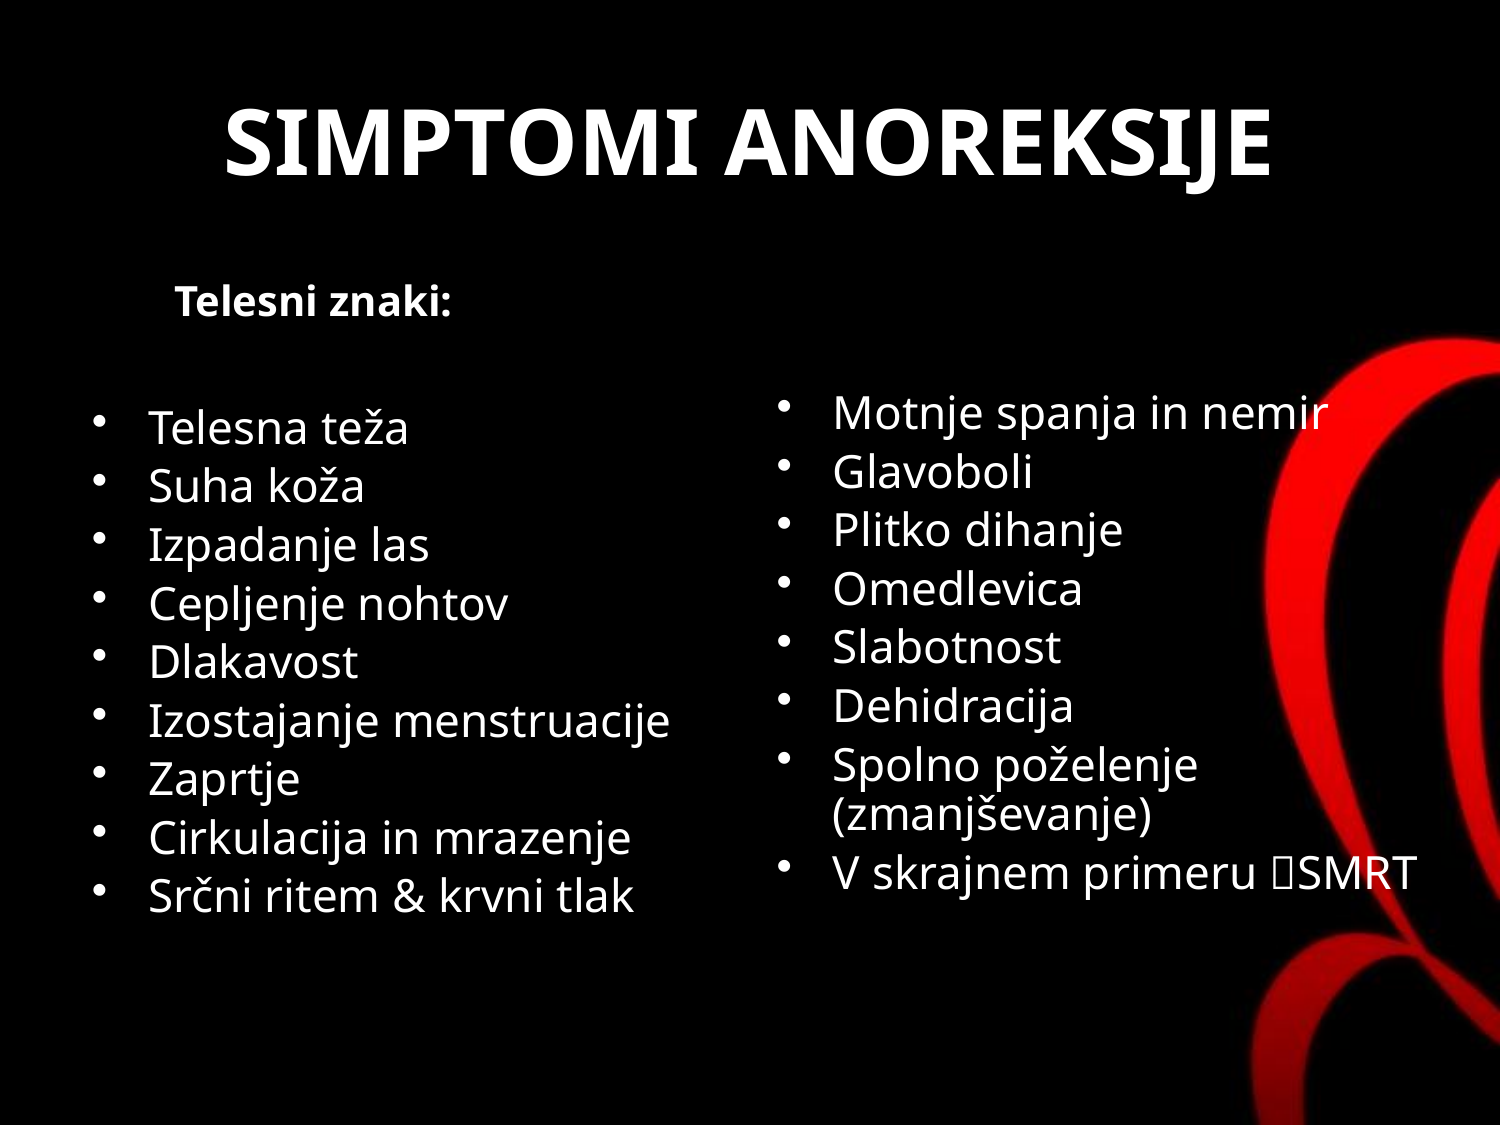

# SIMPTOMI ANOREKSIJE
Telesni znaki:
Motnje spanja in nemir
Glavoboli
Plitko dihanje
Omedlevica
Slabotnost
Dehidracija
Spolno poželenje (zmanjševanje)
V skrajnem primeru SMRT
Telesna teža
Suha koža
Izpadanje las
Cepljenje nohtov
Dlakavost
Izostajanje menstruacije
Zaprtje
Cirkulacija in mrazenje
Srčni ritem & krvni tlak